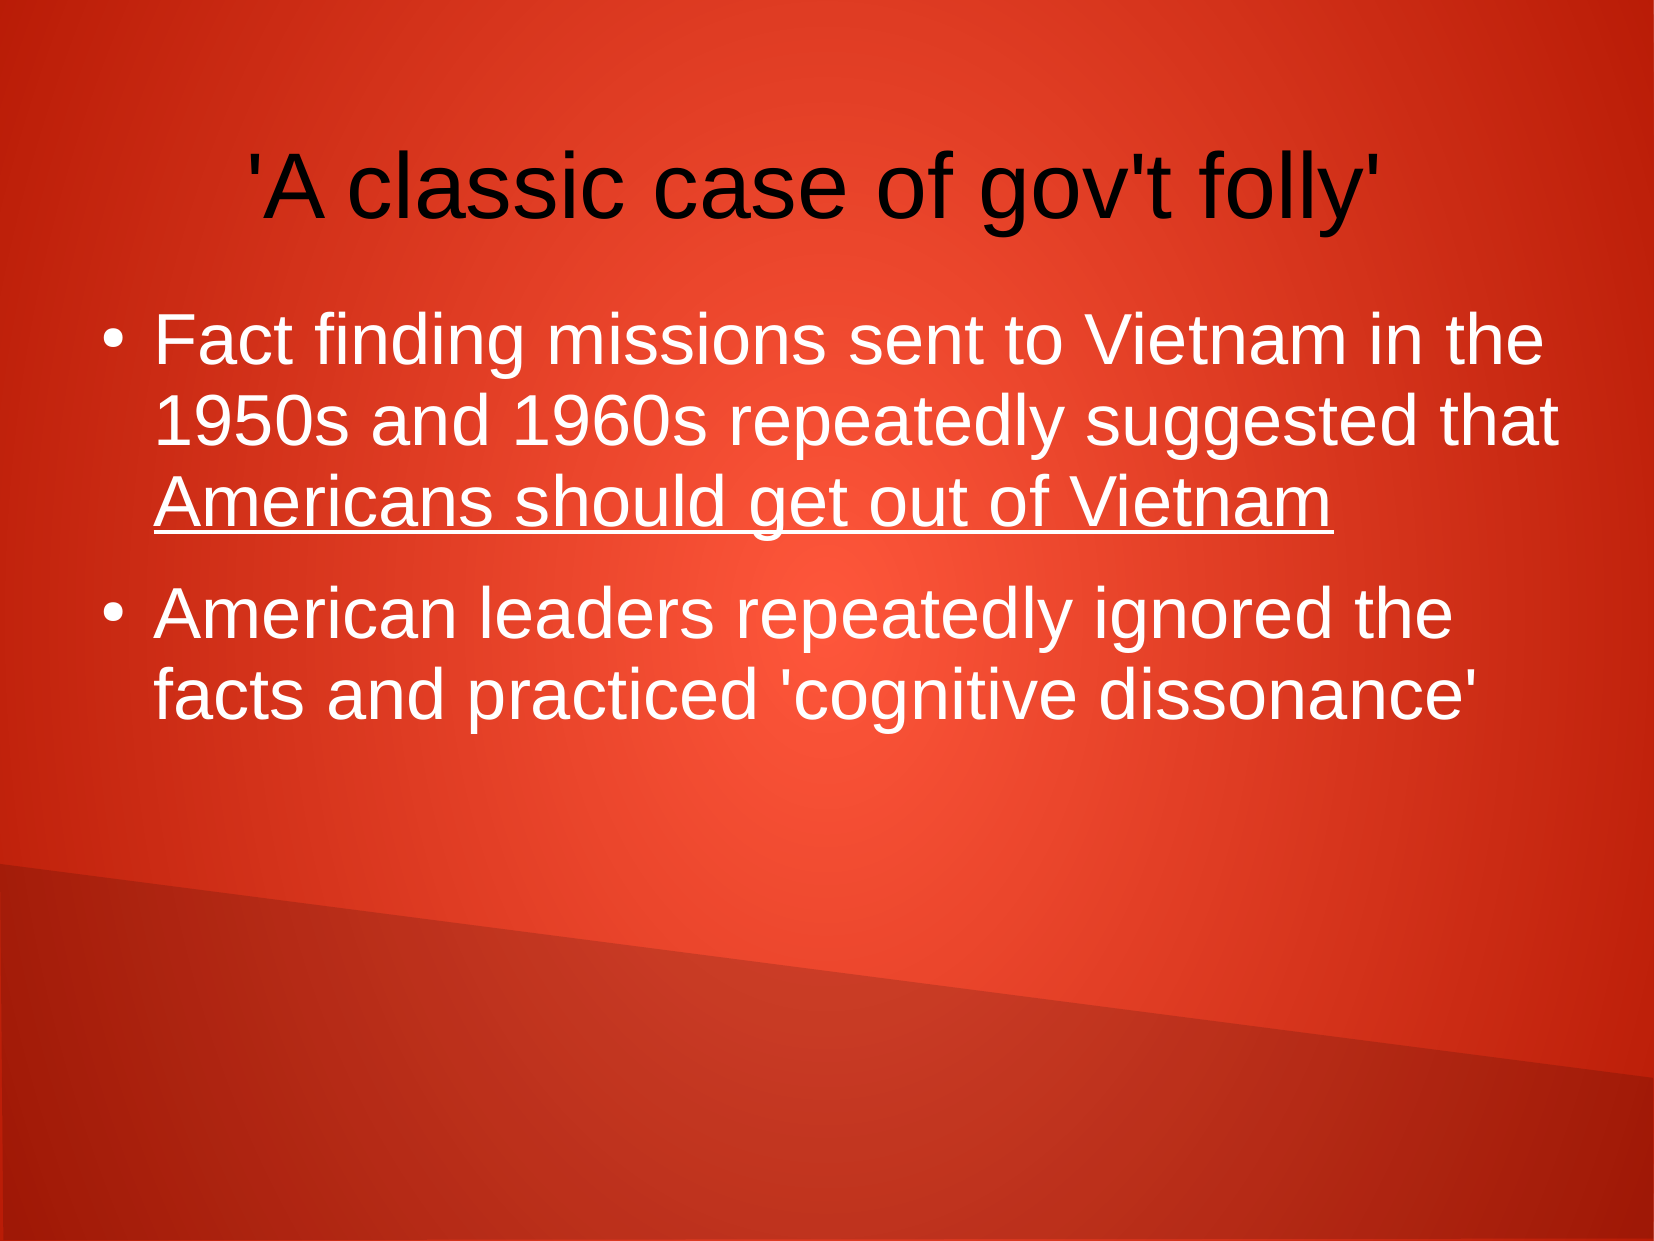

# 'A classic case of gov't folly'
Fact finding missions sent to Vietnam in the 1950s and 1960s repeatedly suggested that Americans should get out of Vietnam
American leaders repeatedly ignored the facts and practiced 'cognitive dissonance'